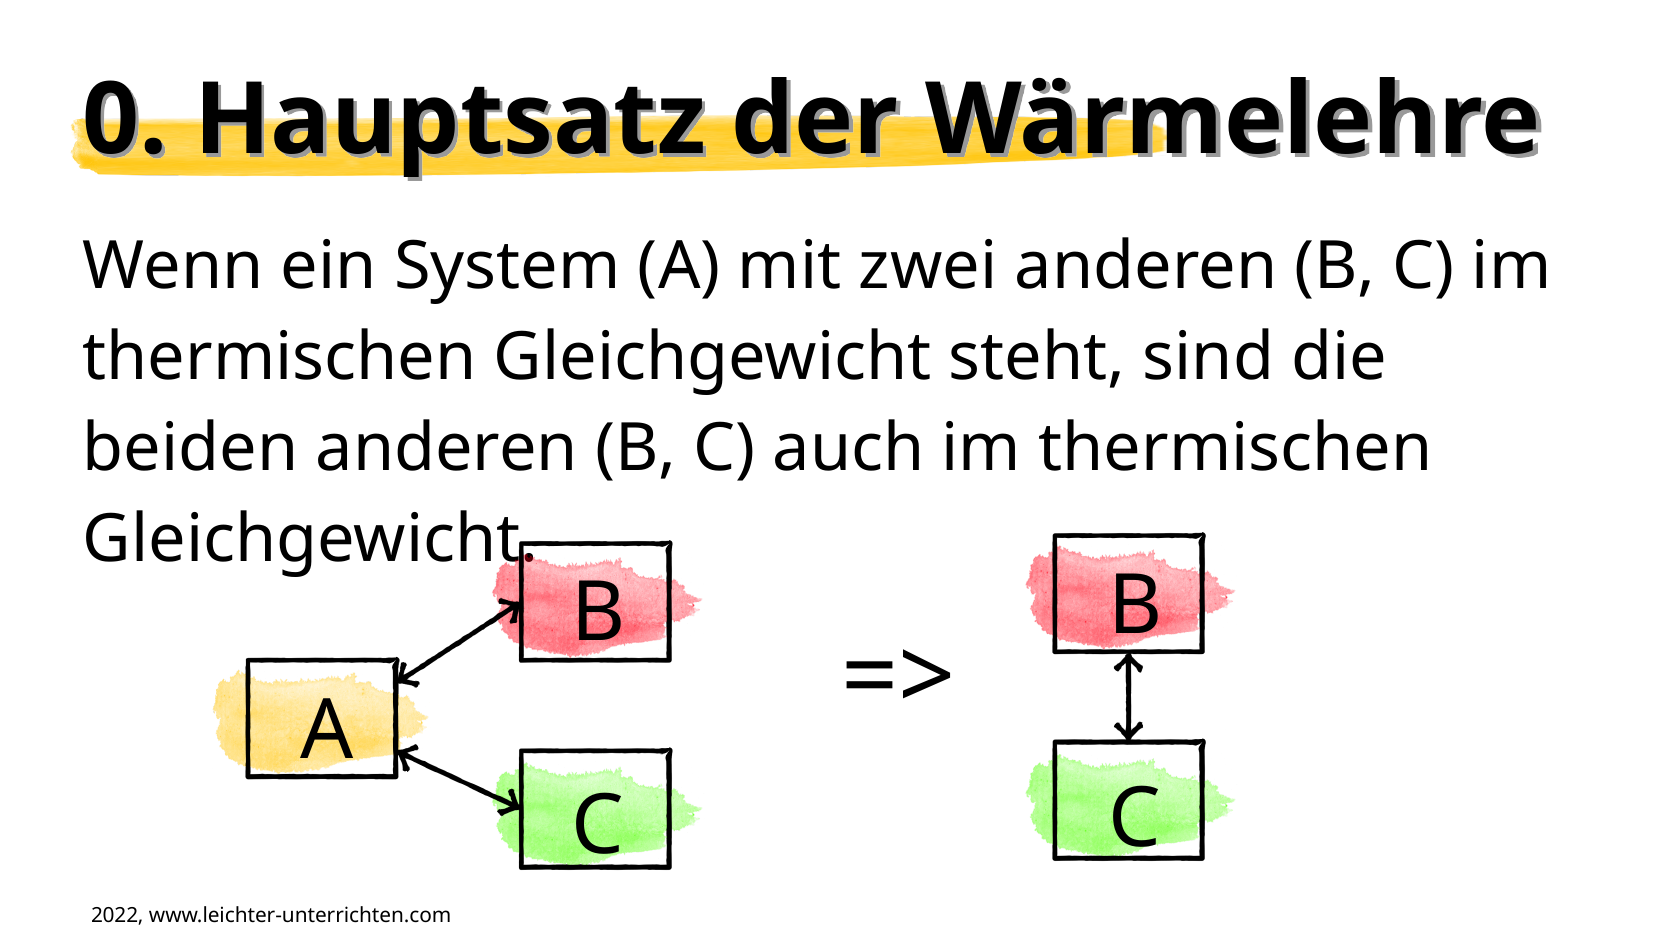

# 0. Hauptsatz der Wärmelehre
Wenn ein System (A) mit zwei anderen (B, C) im thermischen Gleichgewicht steht, sind die beiden anderen (B, C) auch im thermischen Gleichgewicht.
B
B
=>
A
C
C